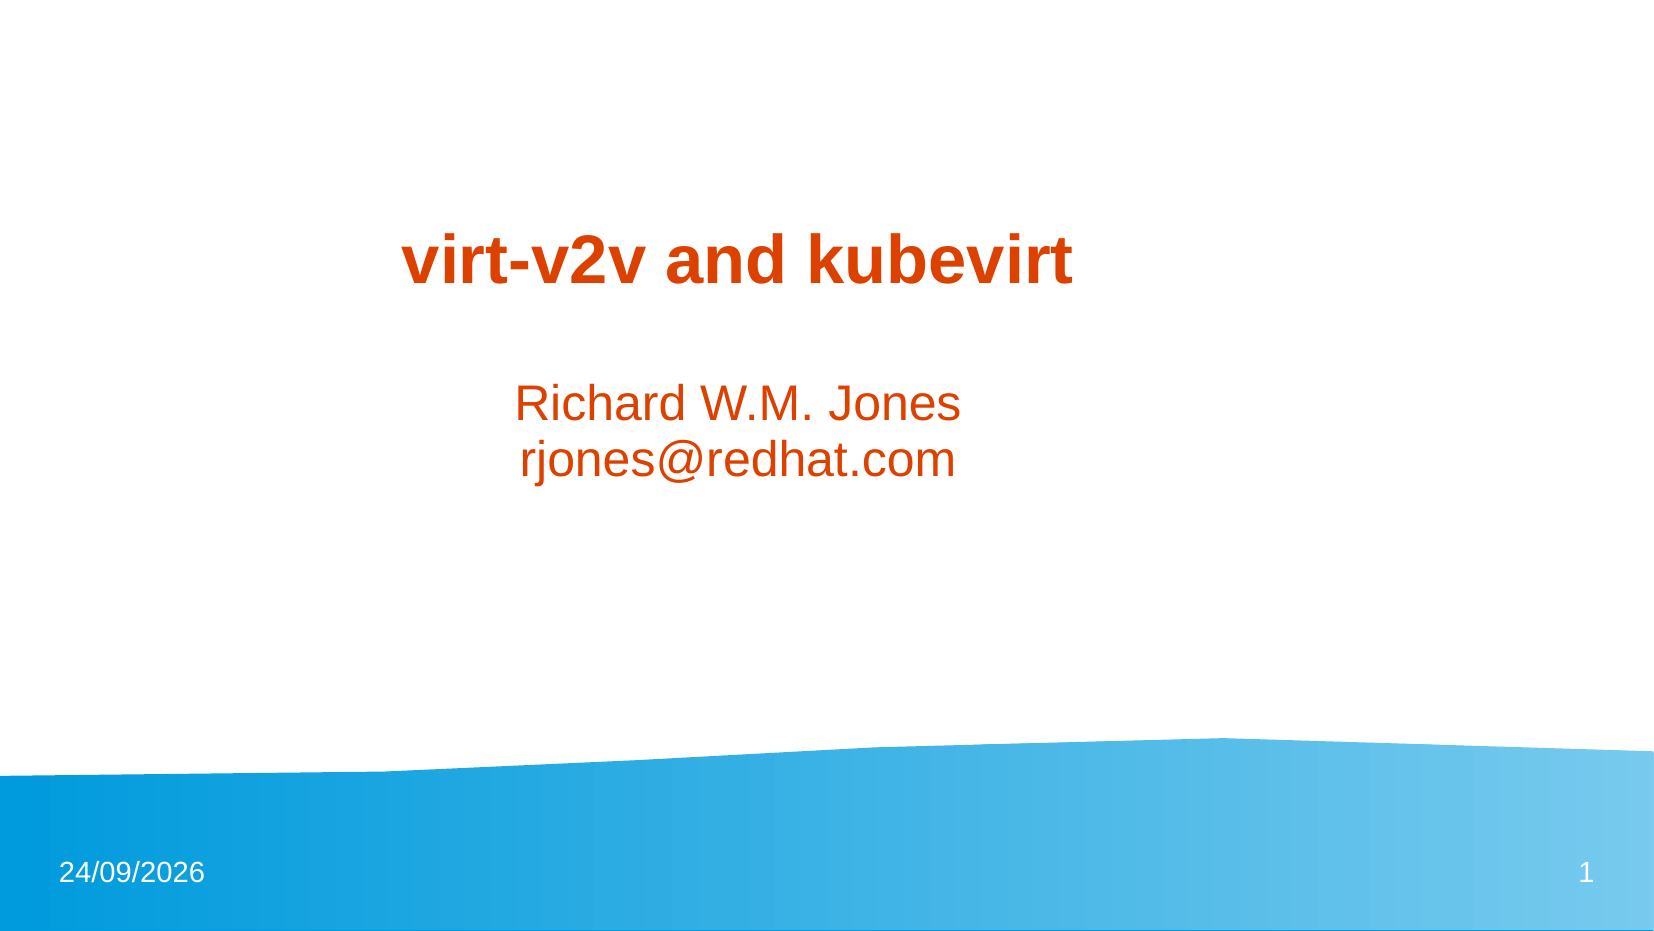

# virt-v2v and kubevirt Richard W.M. Jones rjones@redhat.com